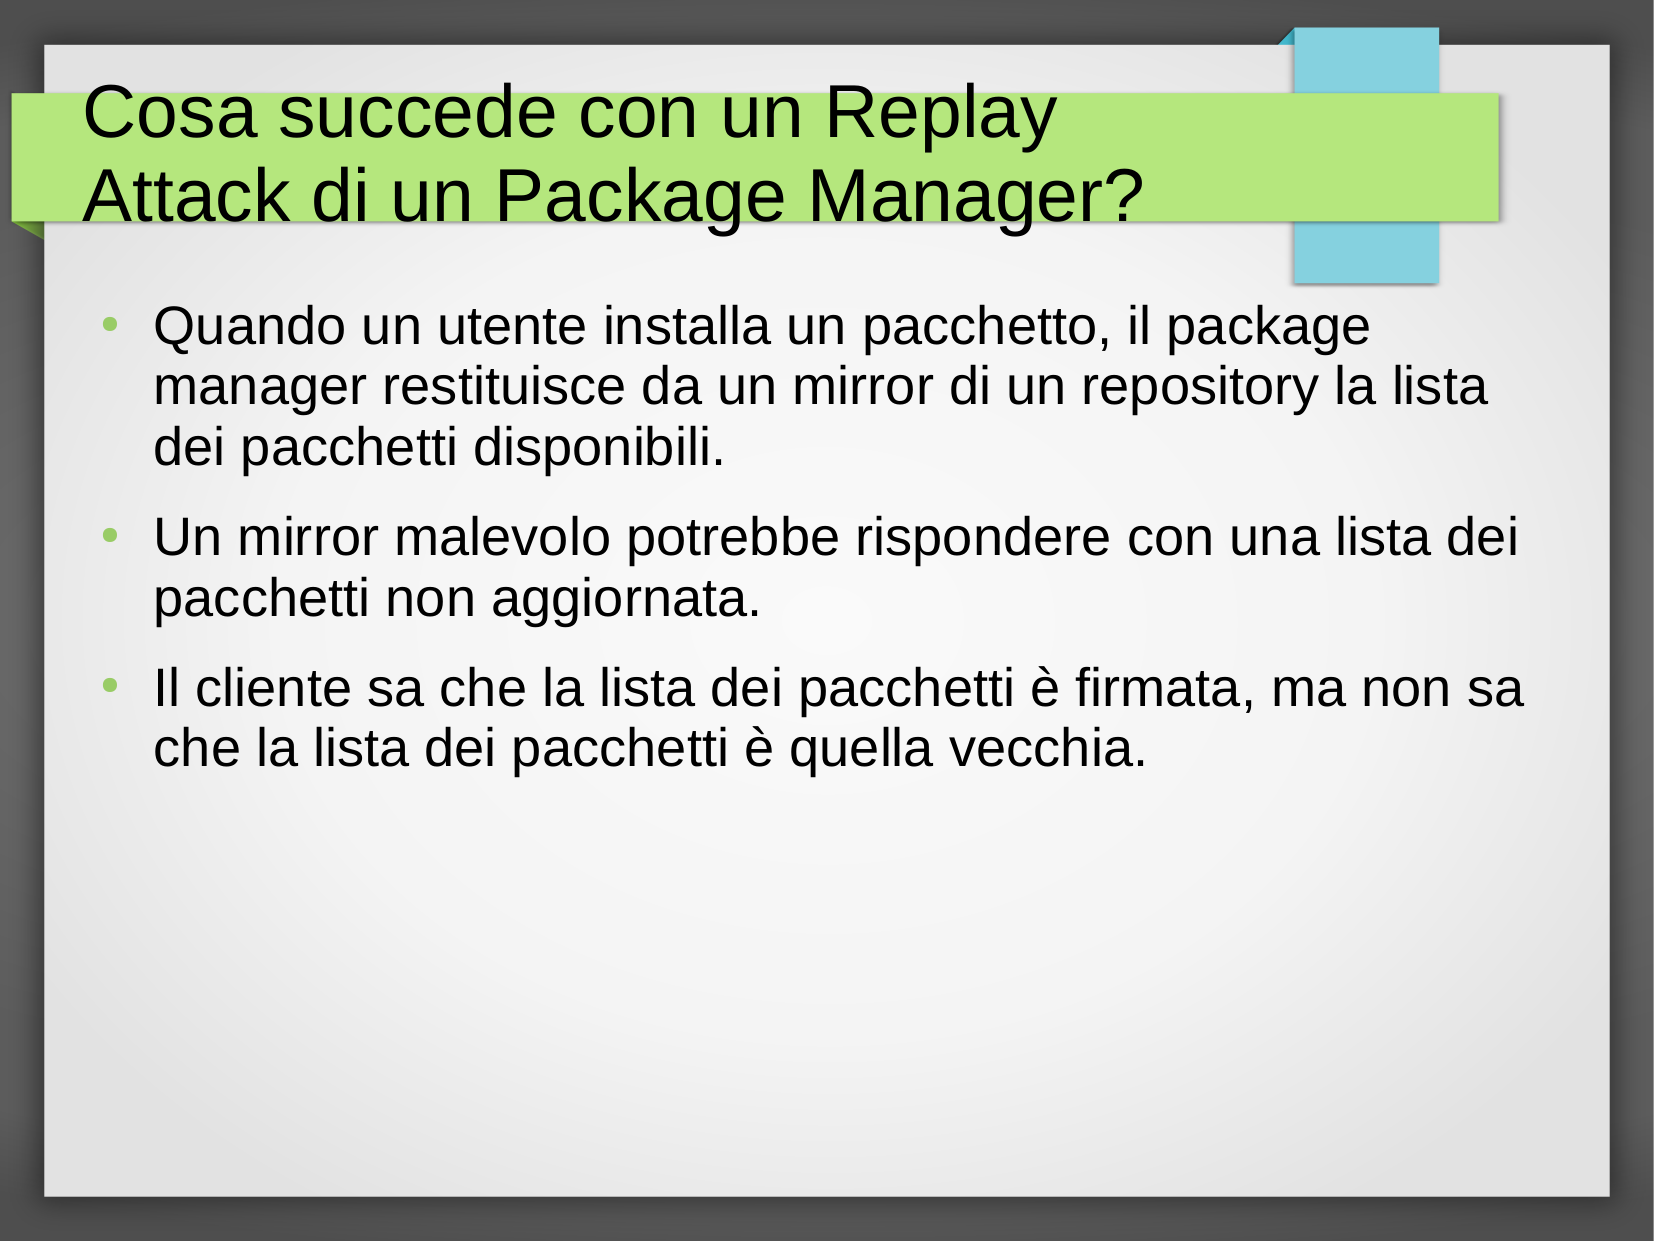

# Cosa succede con un Replay Attack di un Package Manager?
Quando un utente installa un pacchetto, il package manager restituisce da un mirror di un repository la lista dei pacchetti disponibili.
Un mirror malevolo potrebbe rispondere con una lista dei pacchetti non aggiornata.
Il cliente sa che la lista dei pacchetti è firmata, ma non sa che la lista dei pacchetti è quella vecchia.